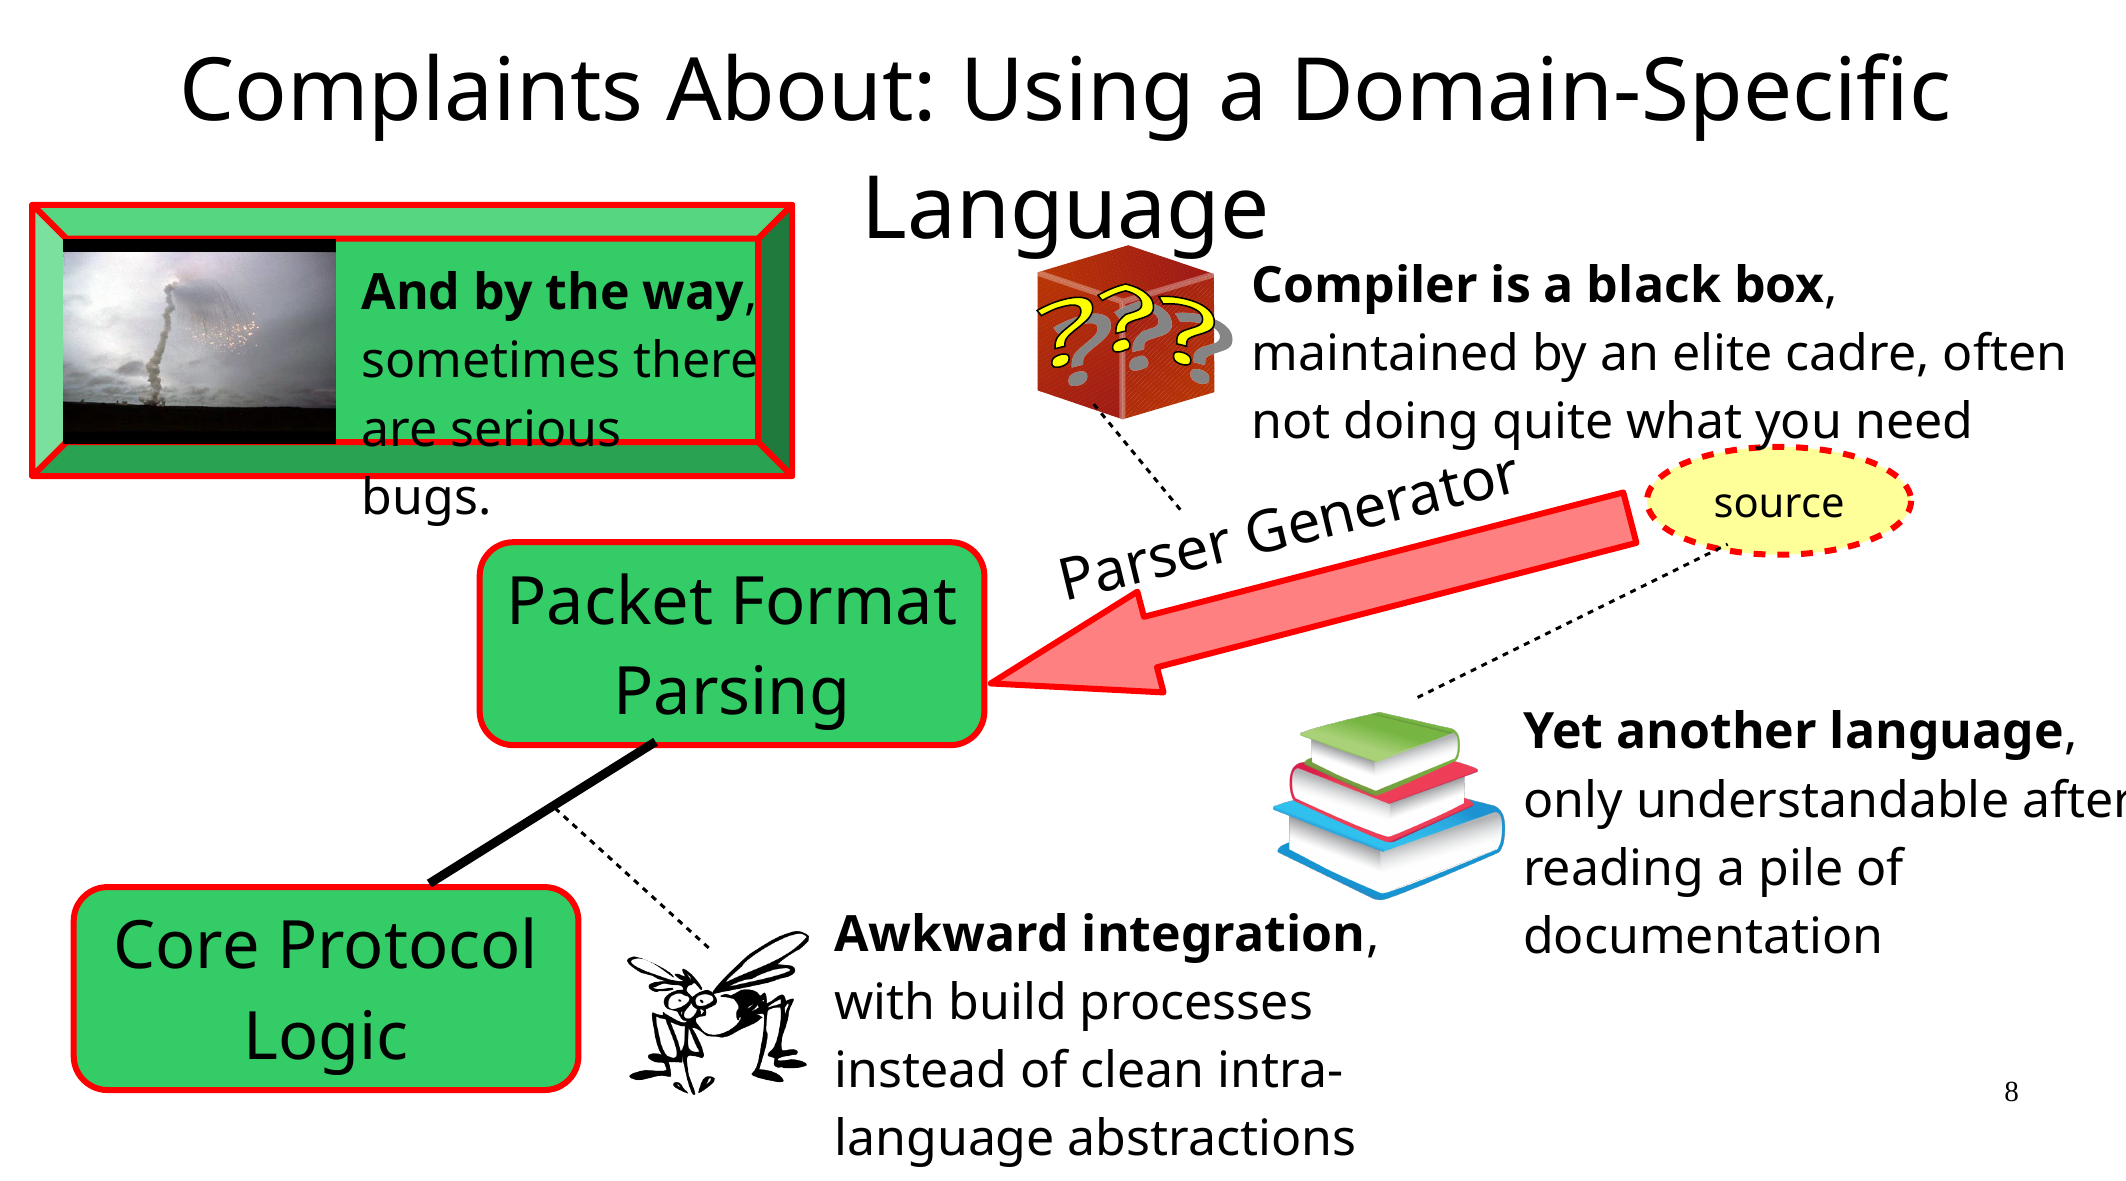

# Complaints About: Using a Domain-Specific Language
And by the way,
sometimes there are serious bugs.
???
Compiler is a black box, maintained by an elite cadre, often not doing quite what you need
source
Parser Generator
Packet Format Parsing
Yet another language, only understandable after reading a pile of documentation
Awkward integration, with build processes instead of clean intra-language abstractions
Core Protocol Logic
8